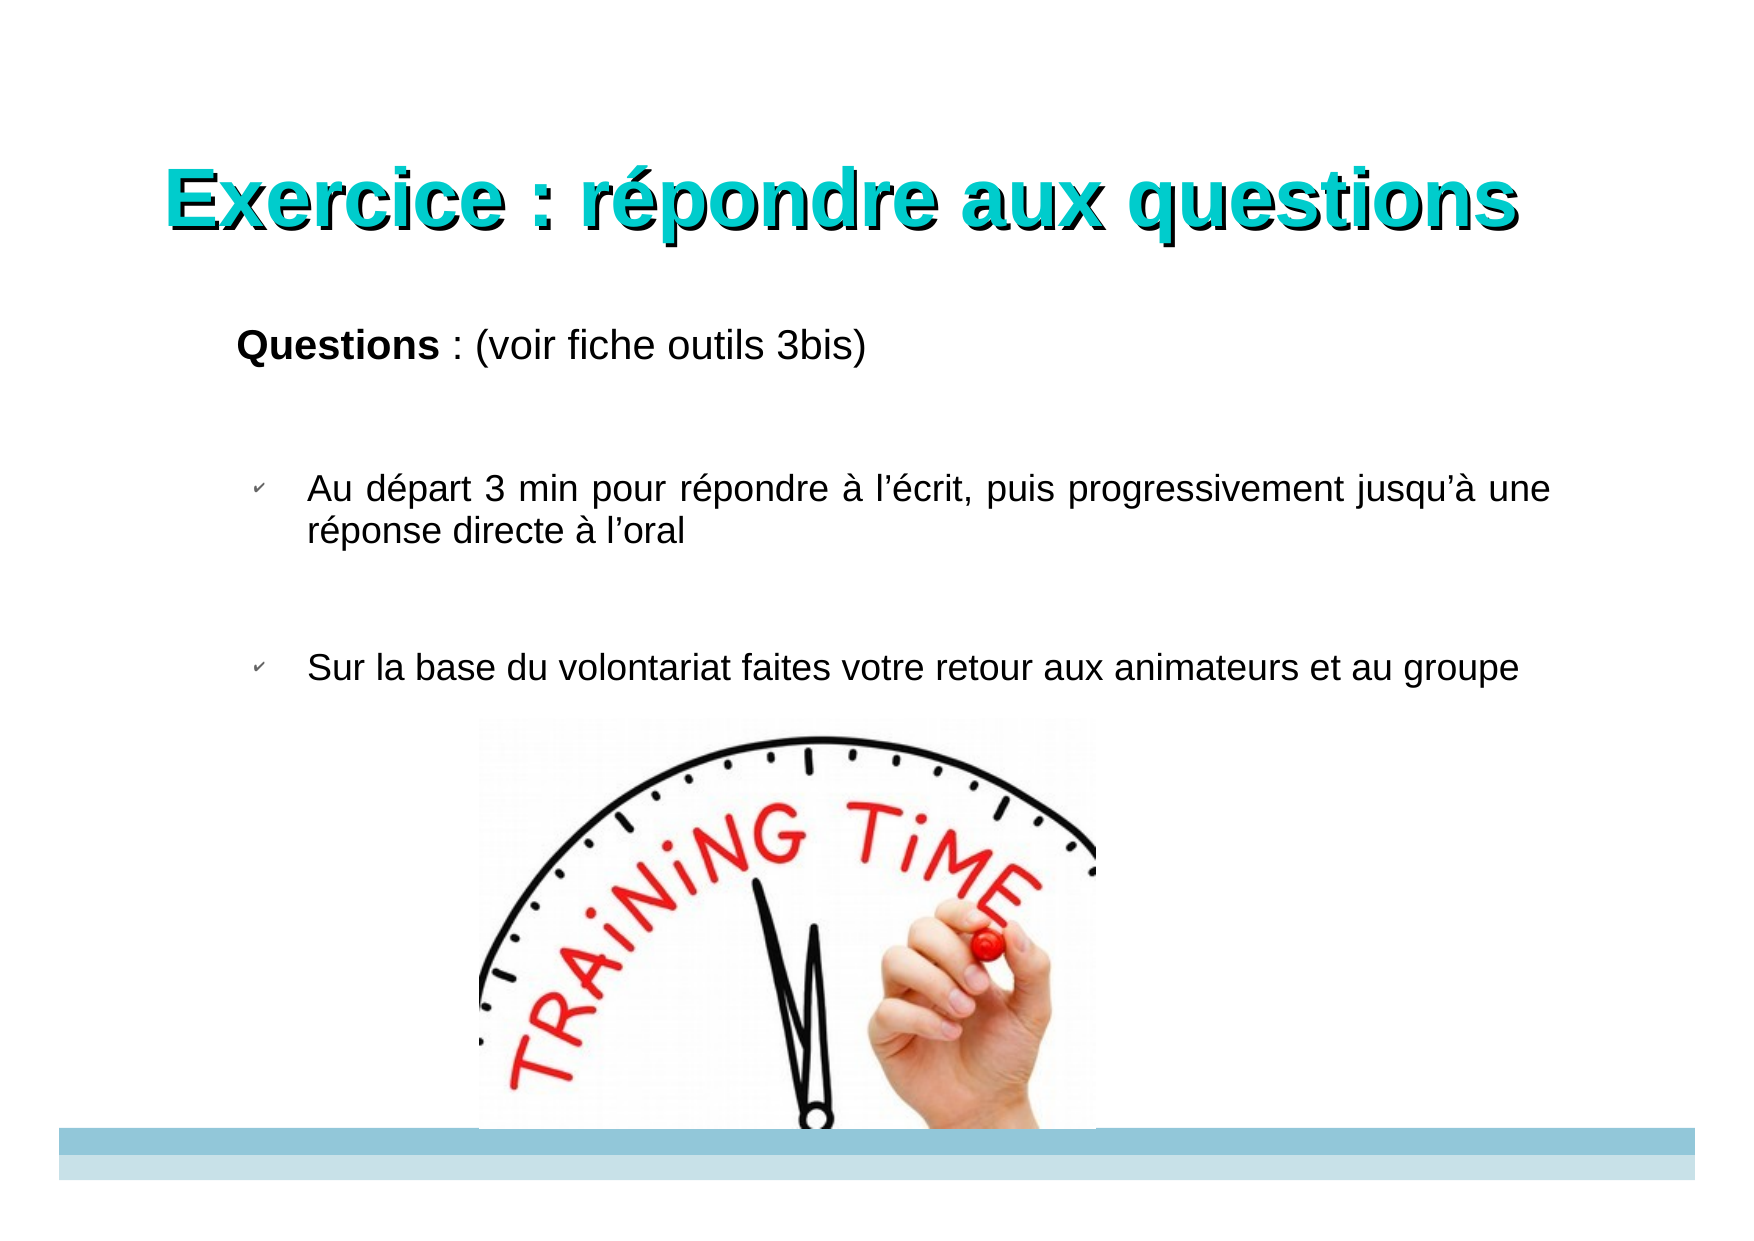

# Exercice : répondre aux questions
Questions : (voir fiche outils 3bis)
Au départ 3 min pour répondre à l’écrit, puis progressivement jusqu’à une réponse directe à l’oral
Sur la base du volontariat faites votre retour aux animateurs et au groupe